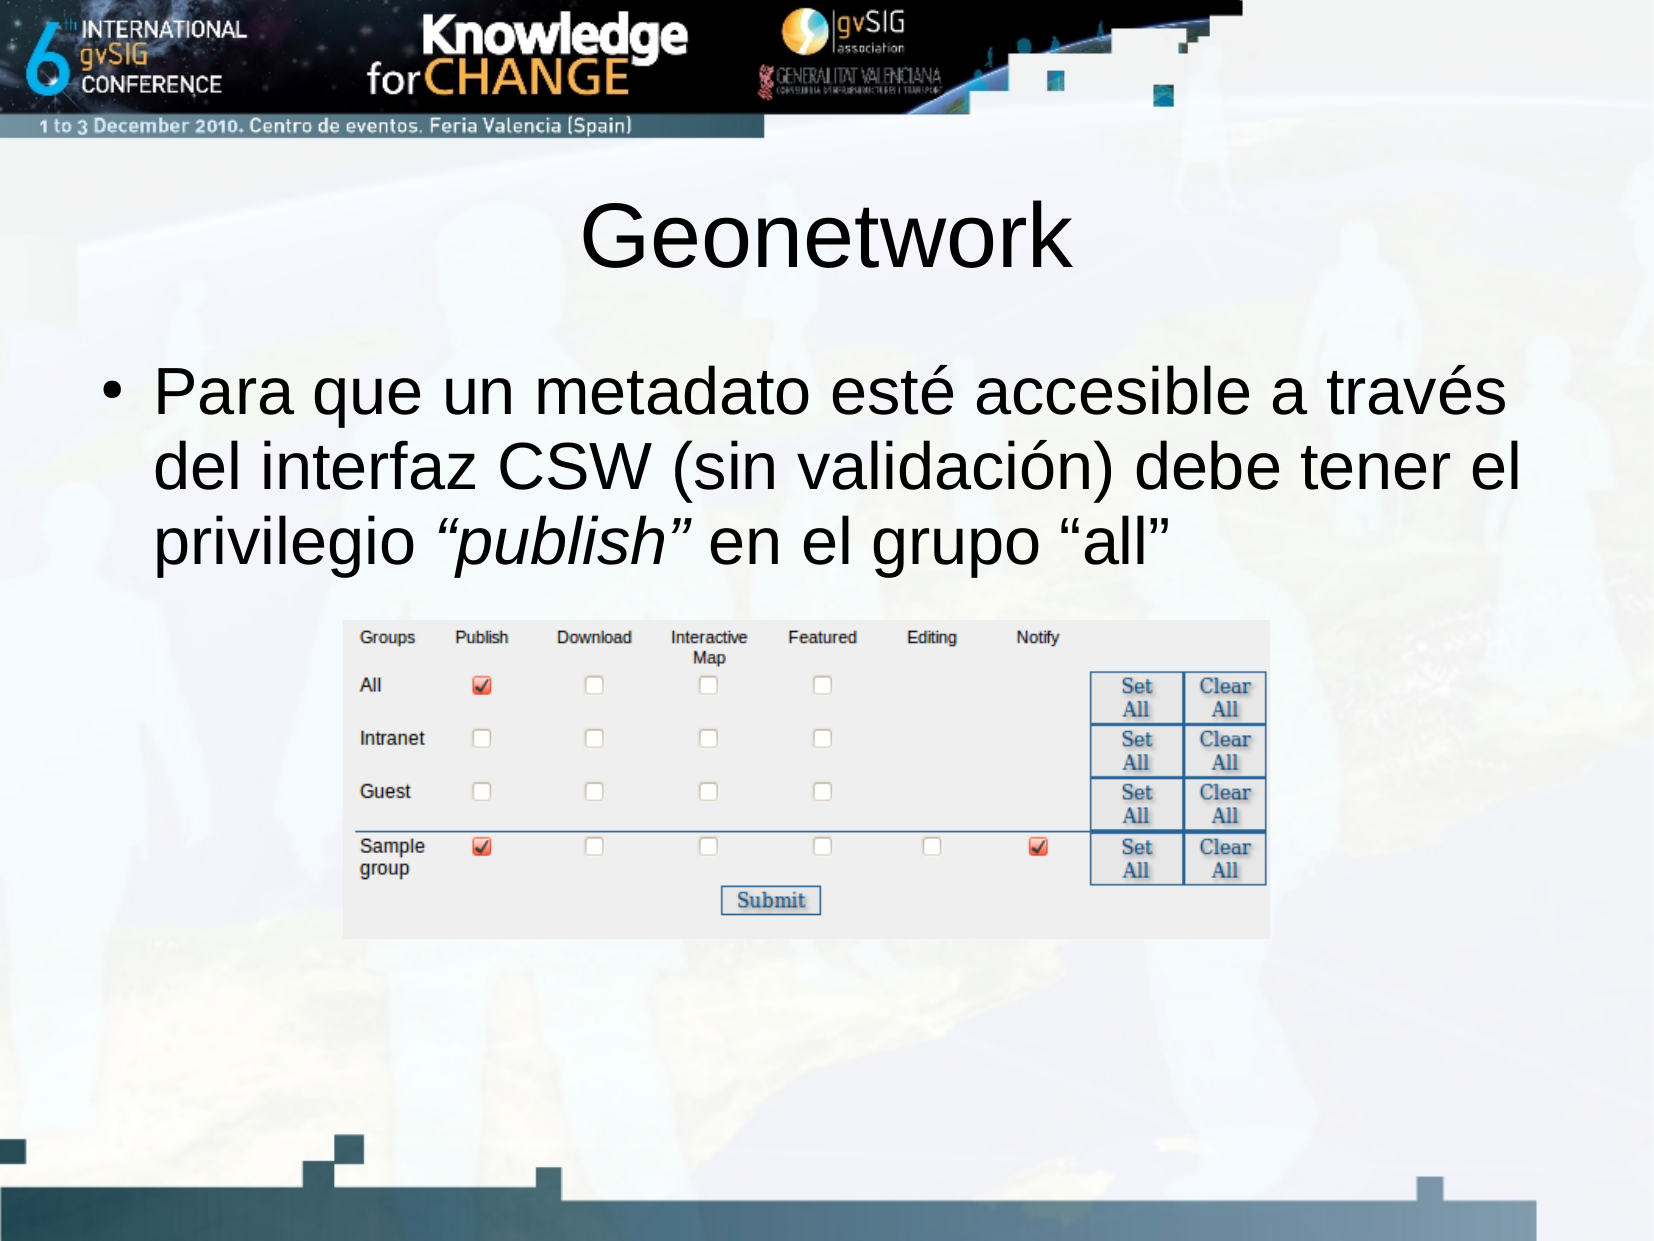

# Geonetwork
Para que un metadato esté accesible a través del interfaz CSW (sin validación) debe tener el privilegio “publish” en el grupo “all”